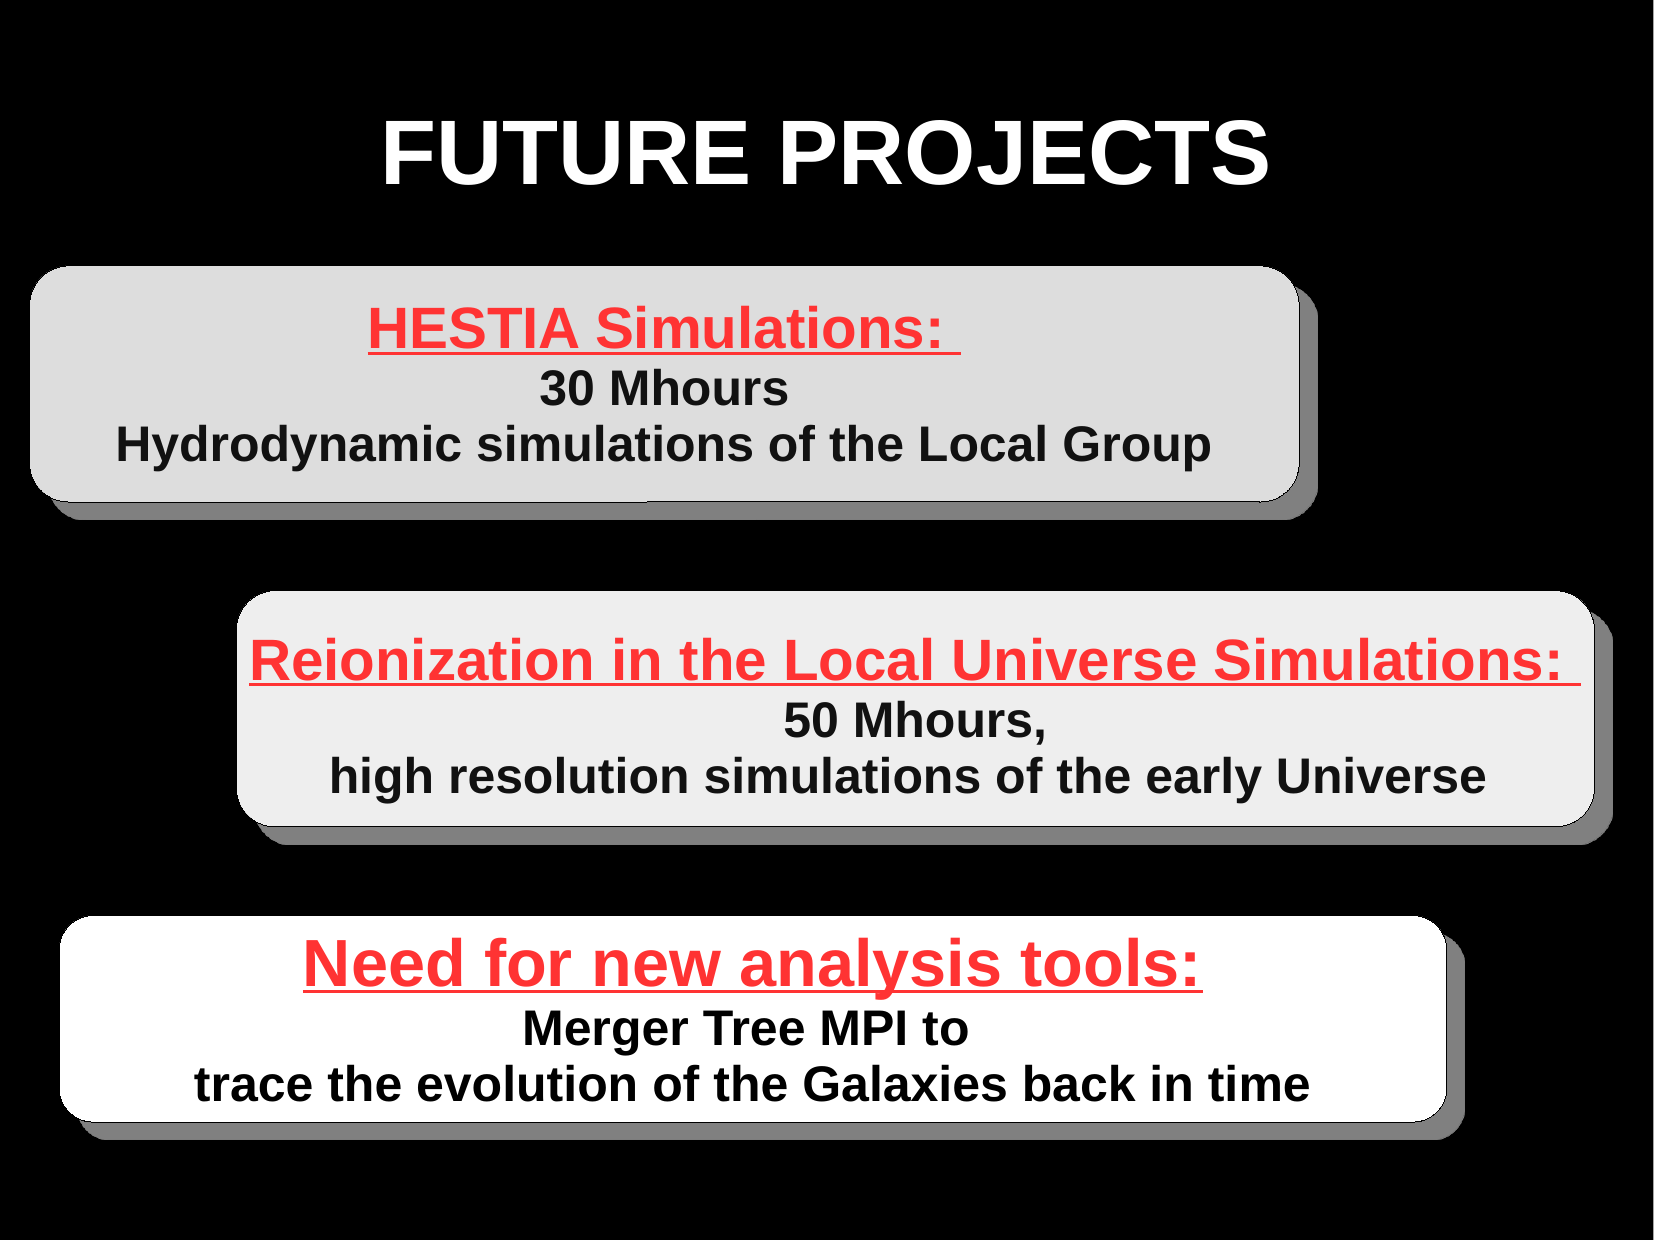

# FUTURE PROJECTS
HESTIA Simulations:
30 Mhours
Hydrodynamic simulations of the Local Group
Reionization in the Local Universe Simulations:
50 Mhours,
high resolution simulations of the early Universe
Need for new analysis tools:
Merger Tree MPI to
trace the evolution of the Galaxies back in time